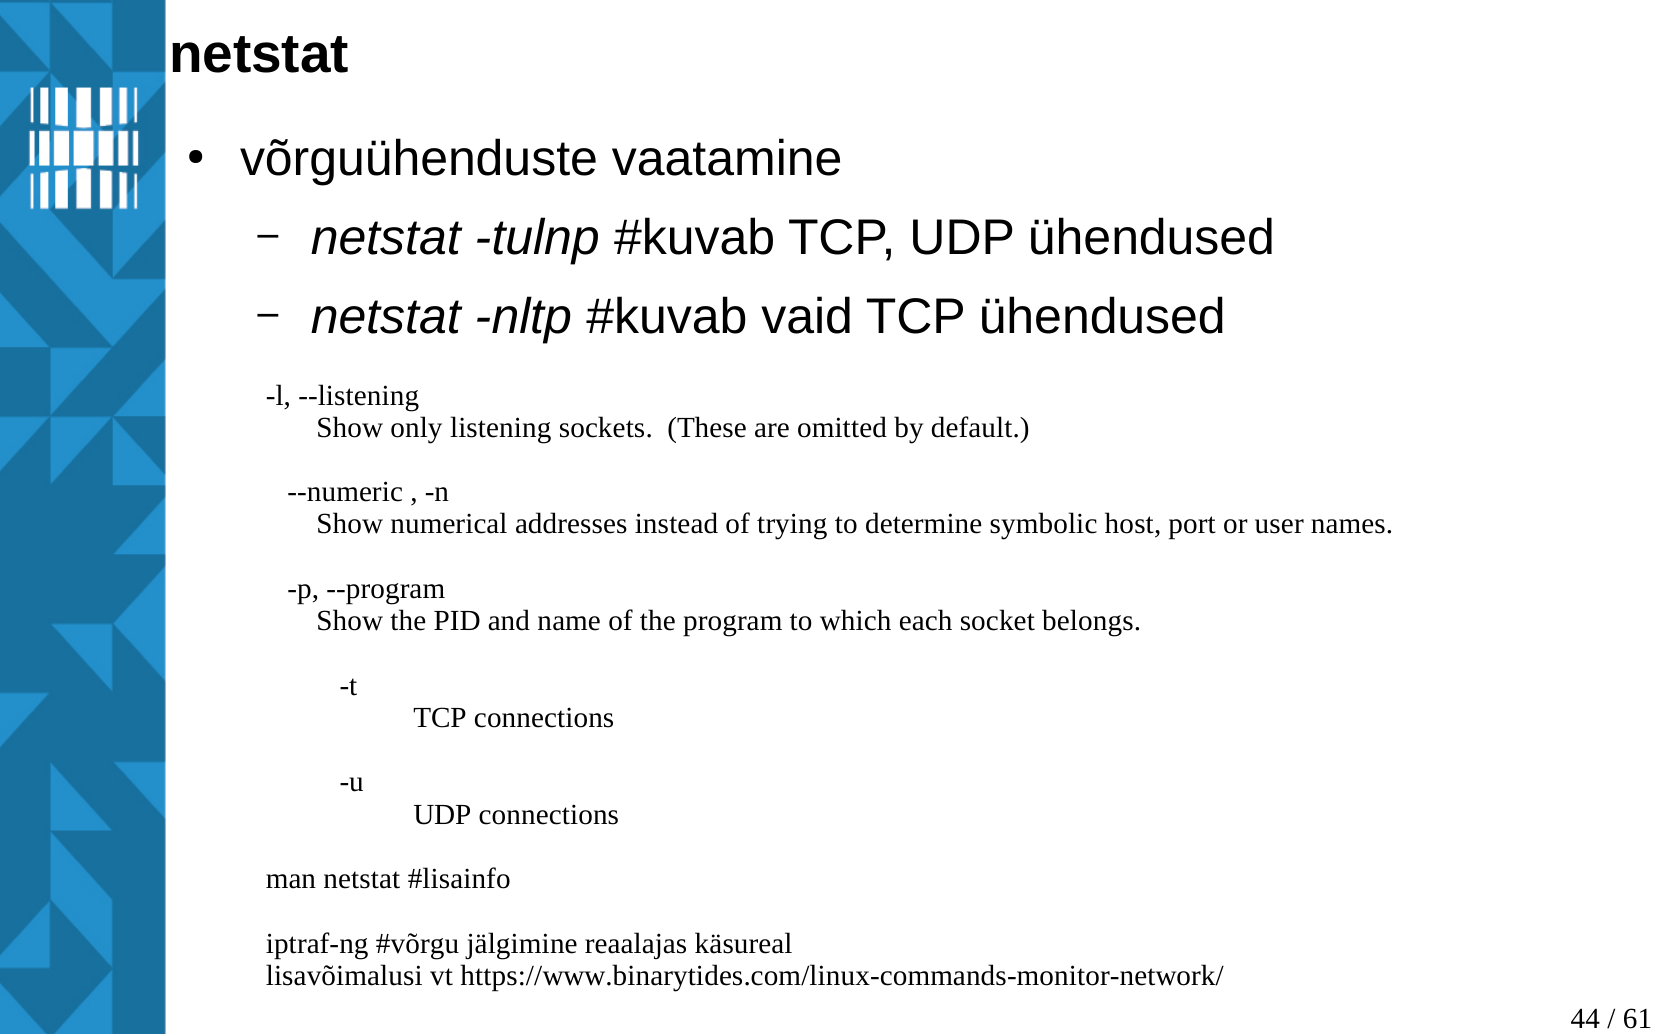

# netstat
võrguühenduste vaatamine
netstat -tulnp #kuvab TCP, UDP ühendused
netstat -nltp #kuvab vaid TCP ühendused
-l, --listening
 Show only listening sockets. (These are omitted by default.)
 --numeric , -n
 Show numerical addresses instead of trying to determine symbolic host, port or user names.
 -p, --program
 Show the PID and name of the program to which each socket belongs.
	-t
		TCP connections
	-u
		UDP connections
man netstat #lisainfo
iptraf-ng #võrgu jälgimine reaalajas käsureal
lisavõimalusi vt https://www.binarytides.com/linux-commands-monitor-network/
44